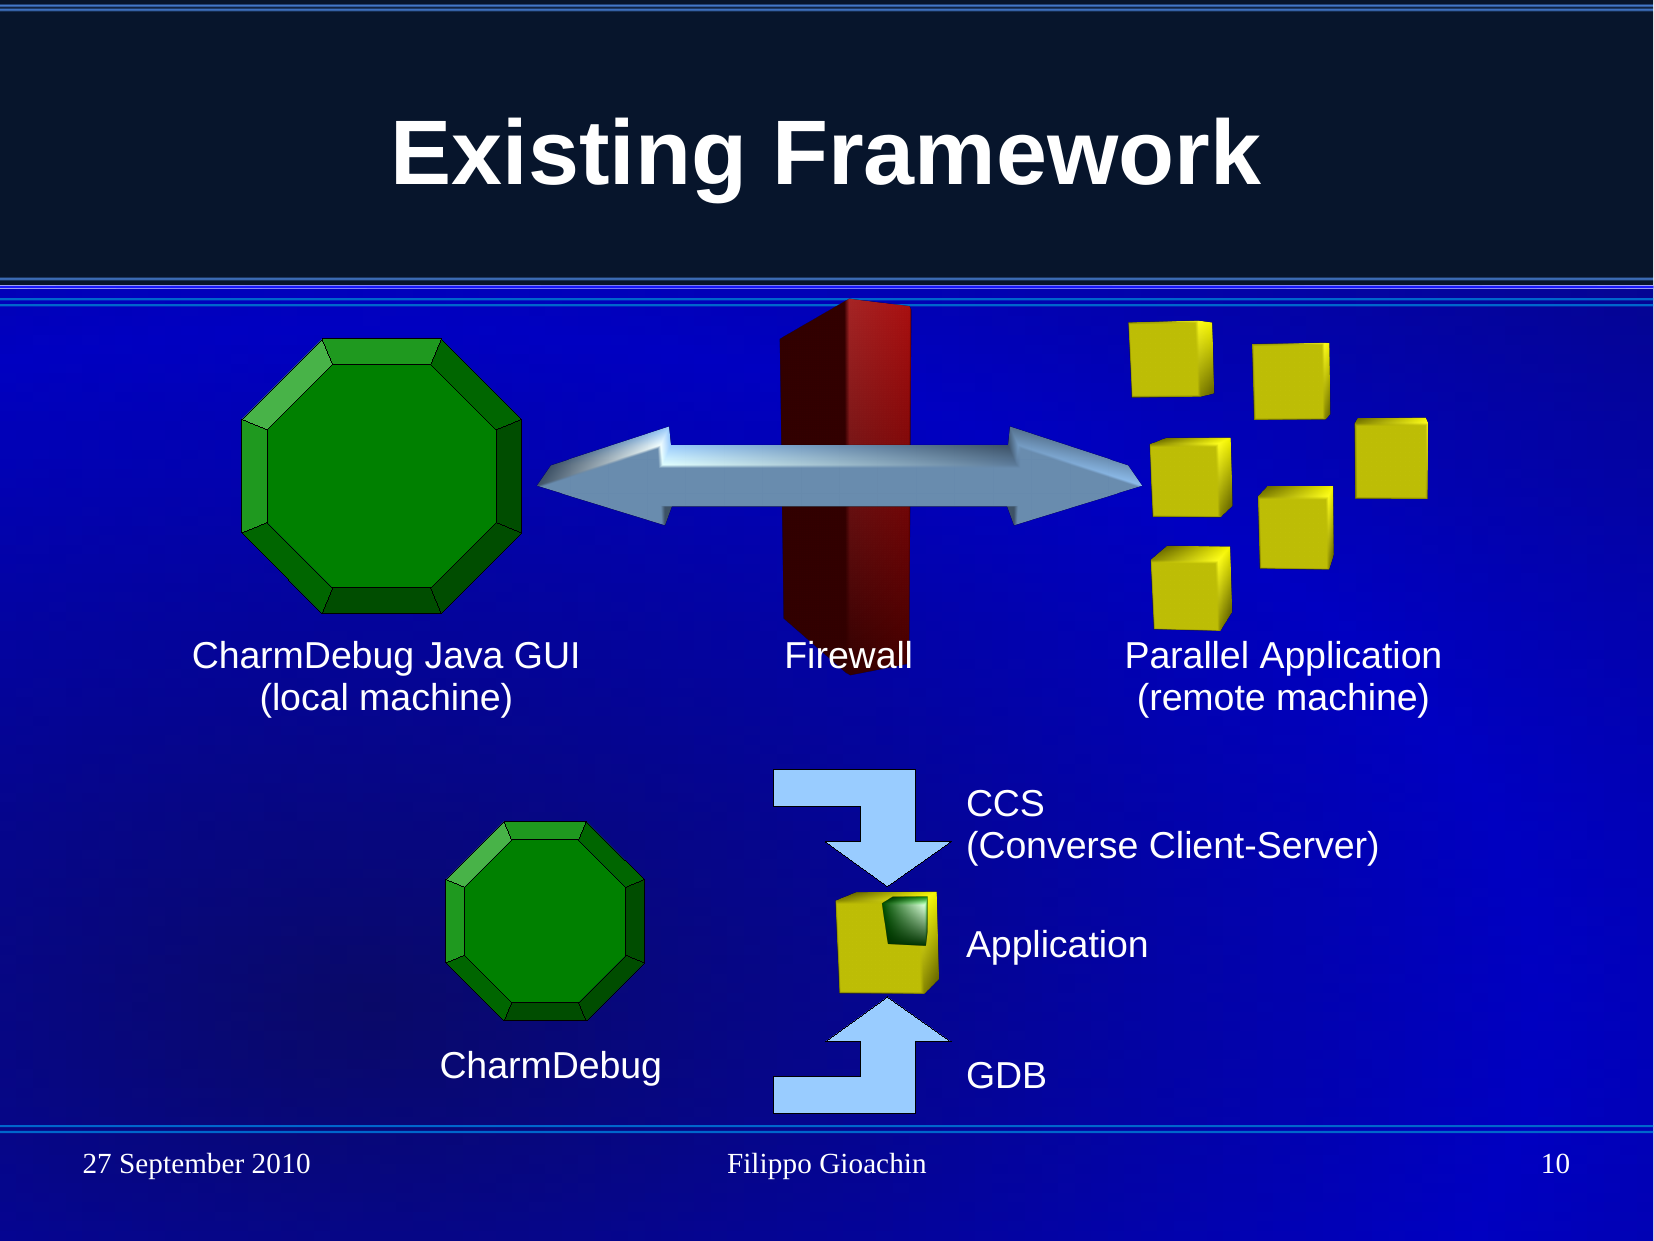

# Existing Framework
CharmDebug Java GUI
(local machine)
Firewall
Parallel Application
(remote machine)
CCS
(Converse Client-Server)
Application
CharmDebug
GDB
27 September 2010
Filippo Gioachin
10